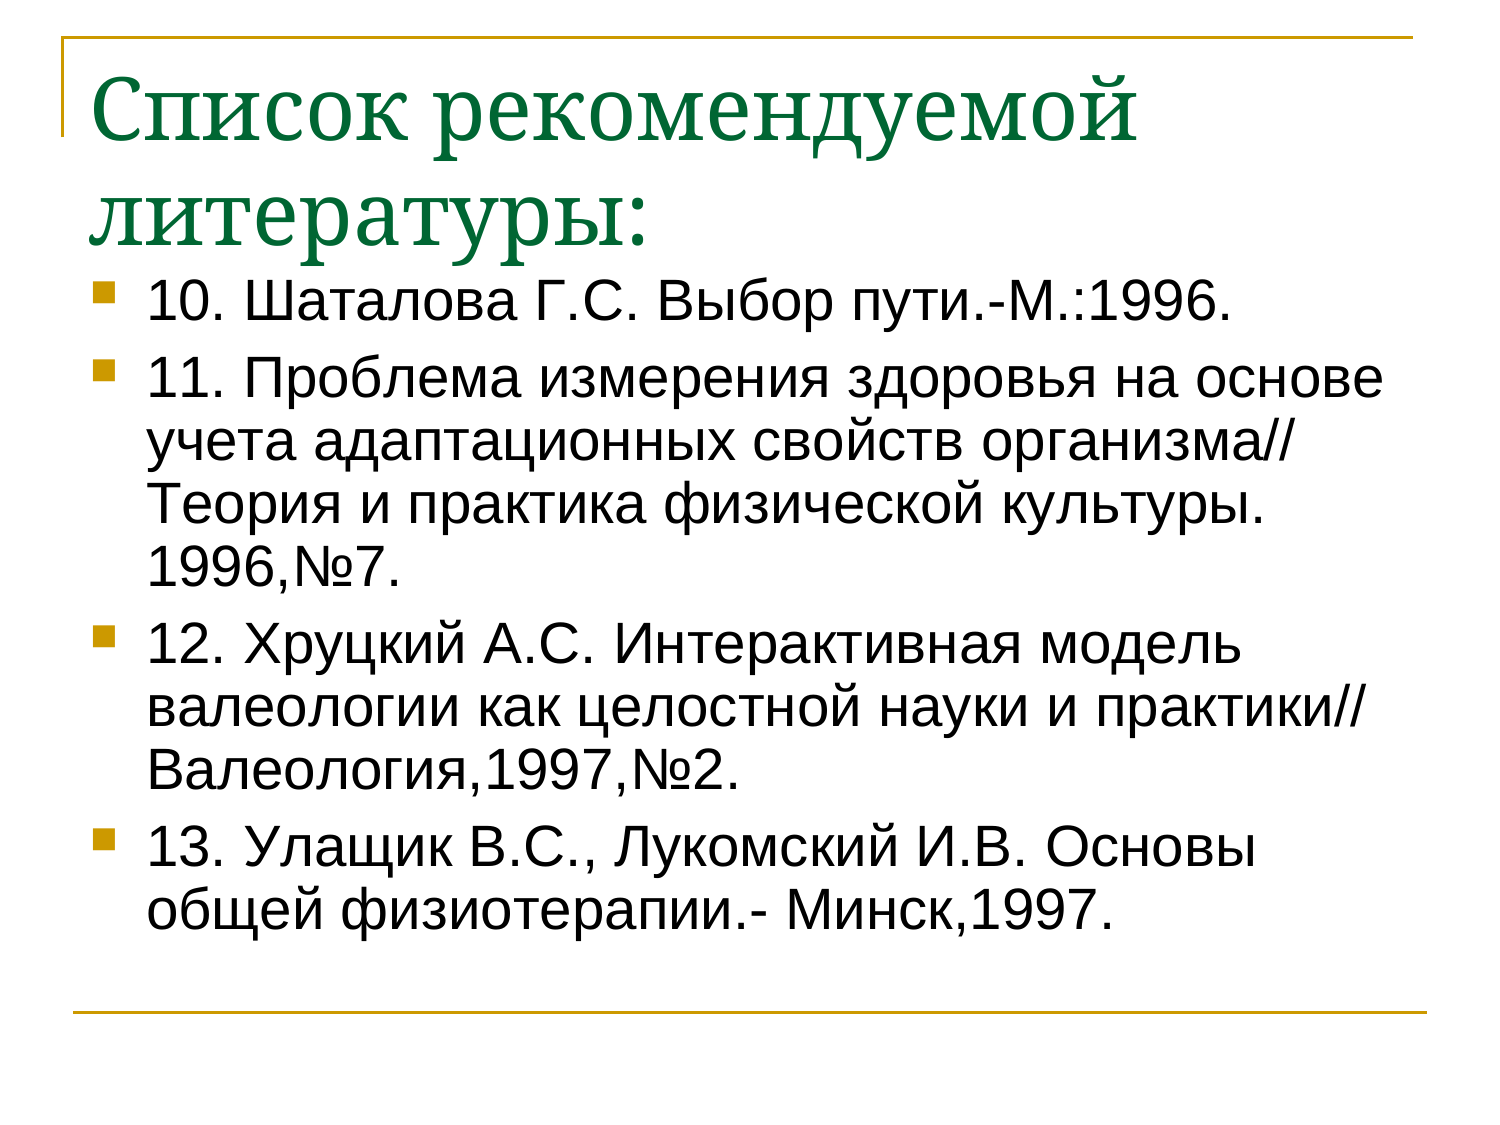

# Список рекомендуемой литературы:
10. Шаталова Г.С. Выбор пути.-М.:1996.
11. Проблема измерения здоровья на основе учета адаптационных свойств организма// Теория и практика физической культуры. 1996,№7.
12. Хруцкий А.С. Интерактивная модель валеологии как целостной науки и практики// Валеология,1997,№2.
13. Улащик В.С., Лукомский И.В. Основы общей физиотерапии.- Минск,1997.